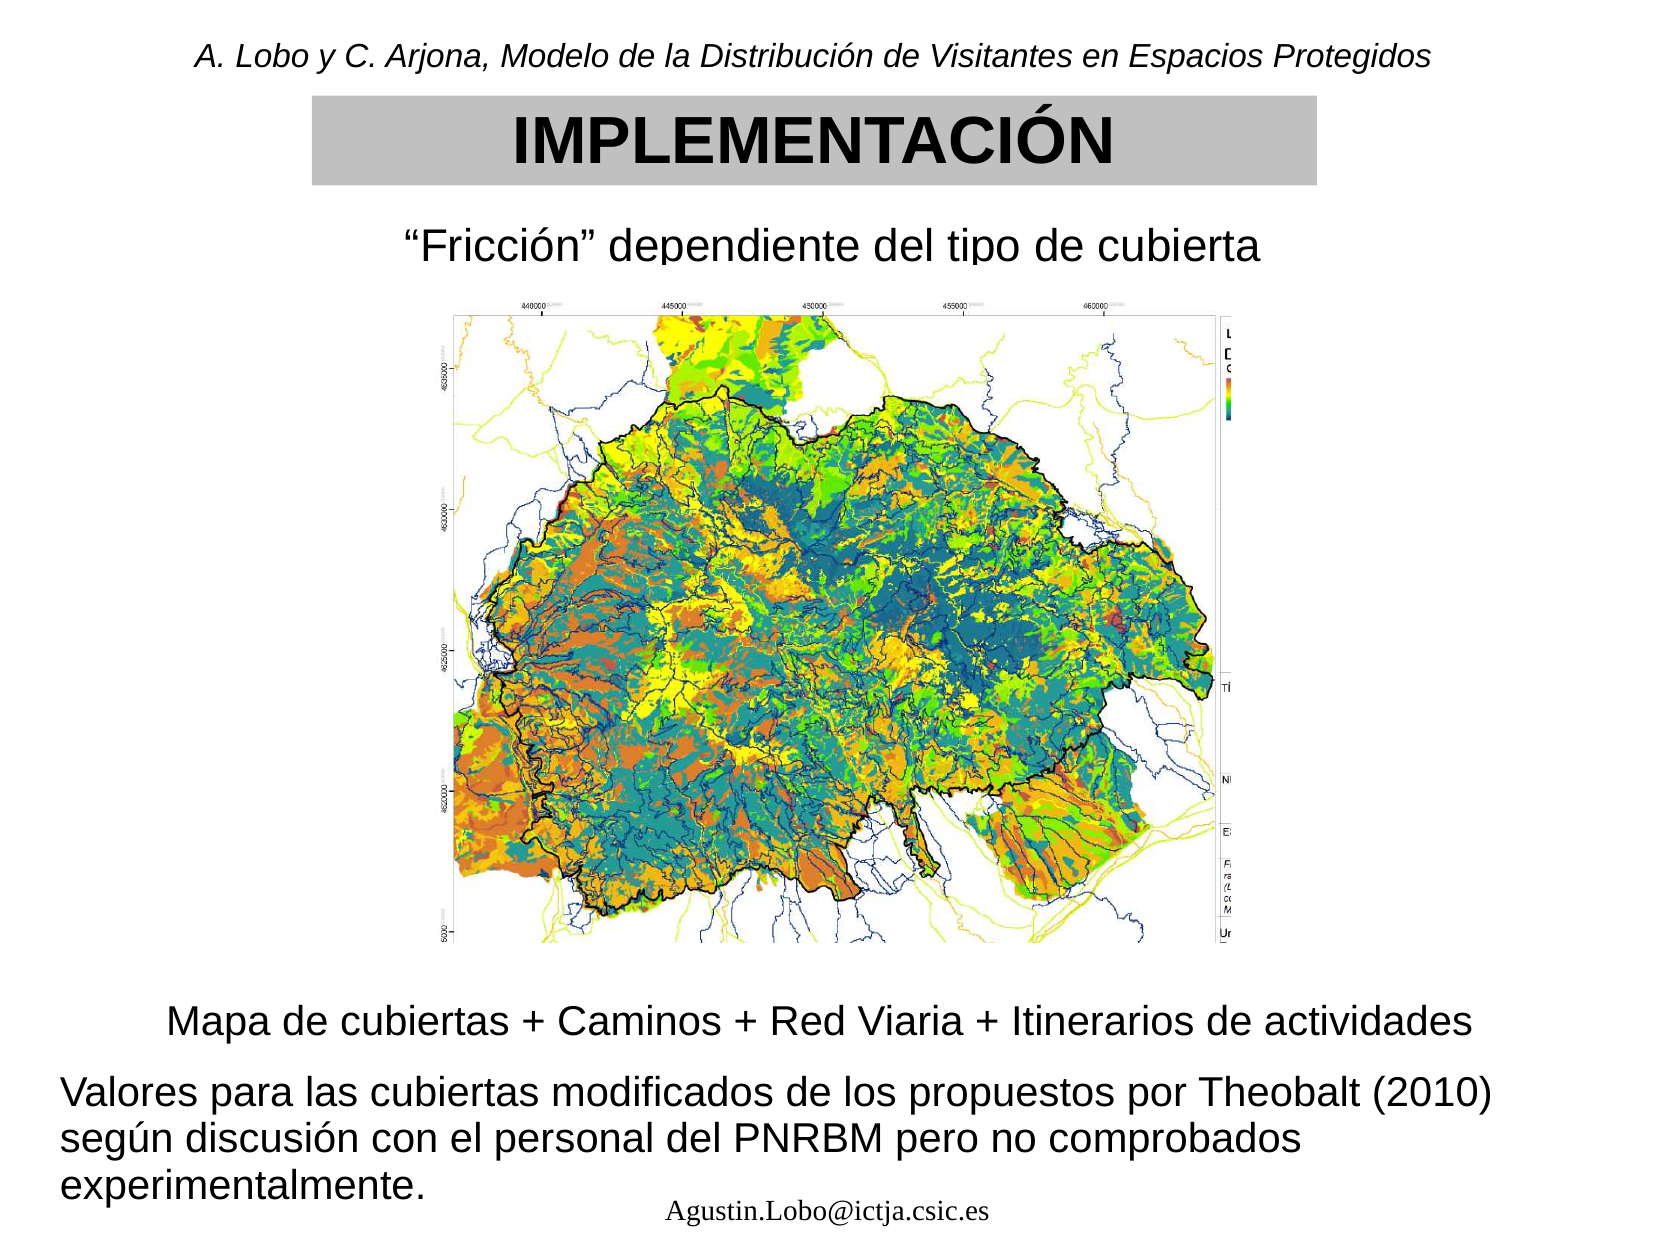

IMPLEMENTACIÓN
“Fricción” dependiente del tipo de cubierta
Mapa de cubiertas + Caminos + Red Viaria + Itinerarios de actividades
Valores para las cubiertas modificados de los propuestos por Theobalt (2010) según discusión con el personal del PNRBM pero no comprobados experimentalmente.